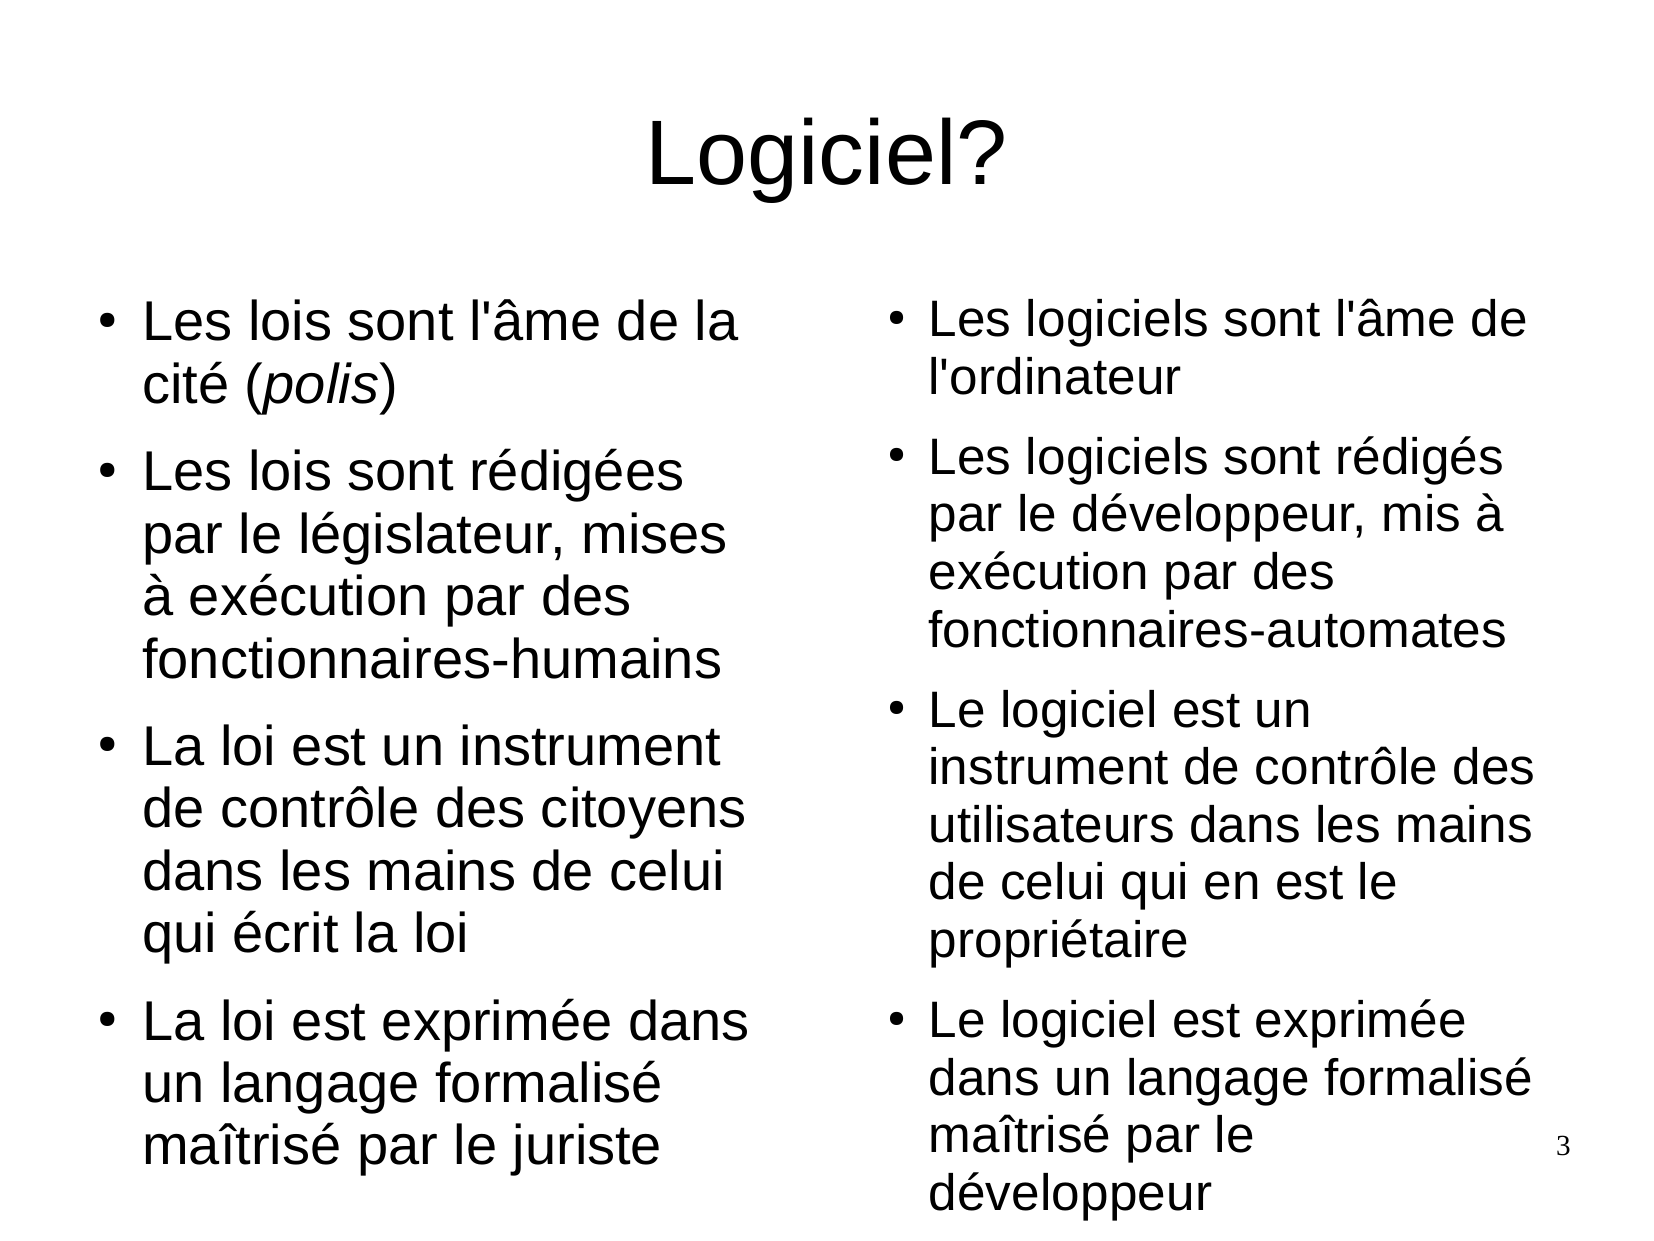

# Logiciel?
Les lois sont l'âme de la cité (polis)
Les lois sont rédigées par le législateur, mises à exécution par des fonctionnaires-humains
La loi est un instrument de contrôle des citoyens dans les mains de celui qui écrit la loi
La loi est exprimée dans un langage formalisé maîtrisé par le juriste
Les logiciels sont l'âme de l'ordinateur
Les logiciels sont rédigés par le développeur, mis à exécution par des fonctionnaires-automates
Le logiciel est un instrument de contrôle des utilisateurs dans les mains de celui qui en est le propriétaire
Le logiciel est exprimée dans un langage formalisé maîtrisé par le développeur
3